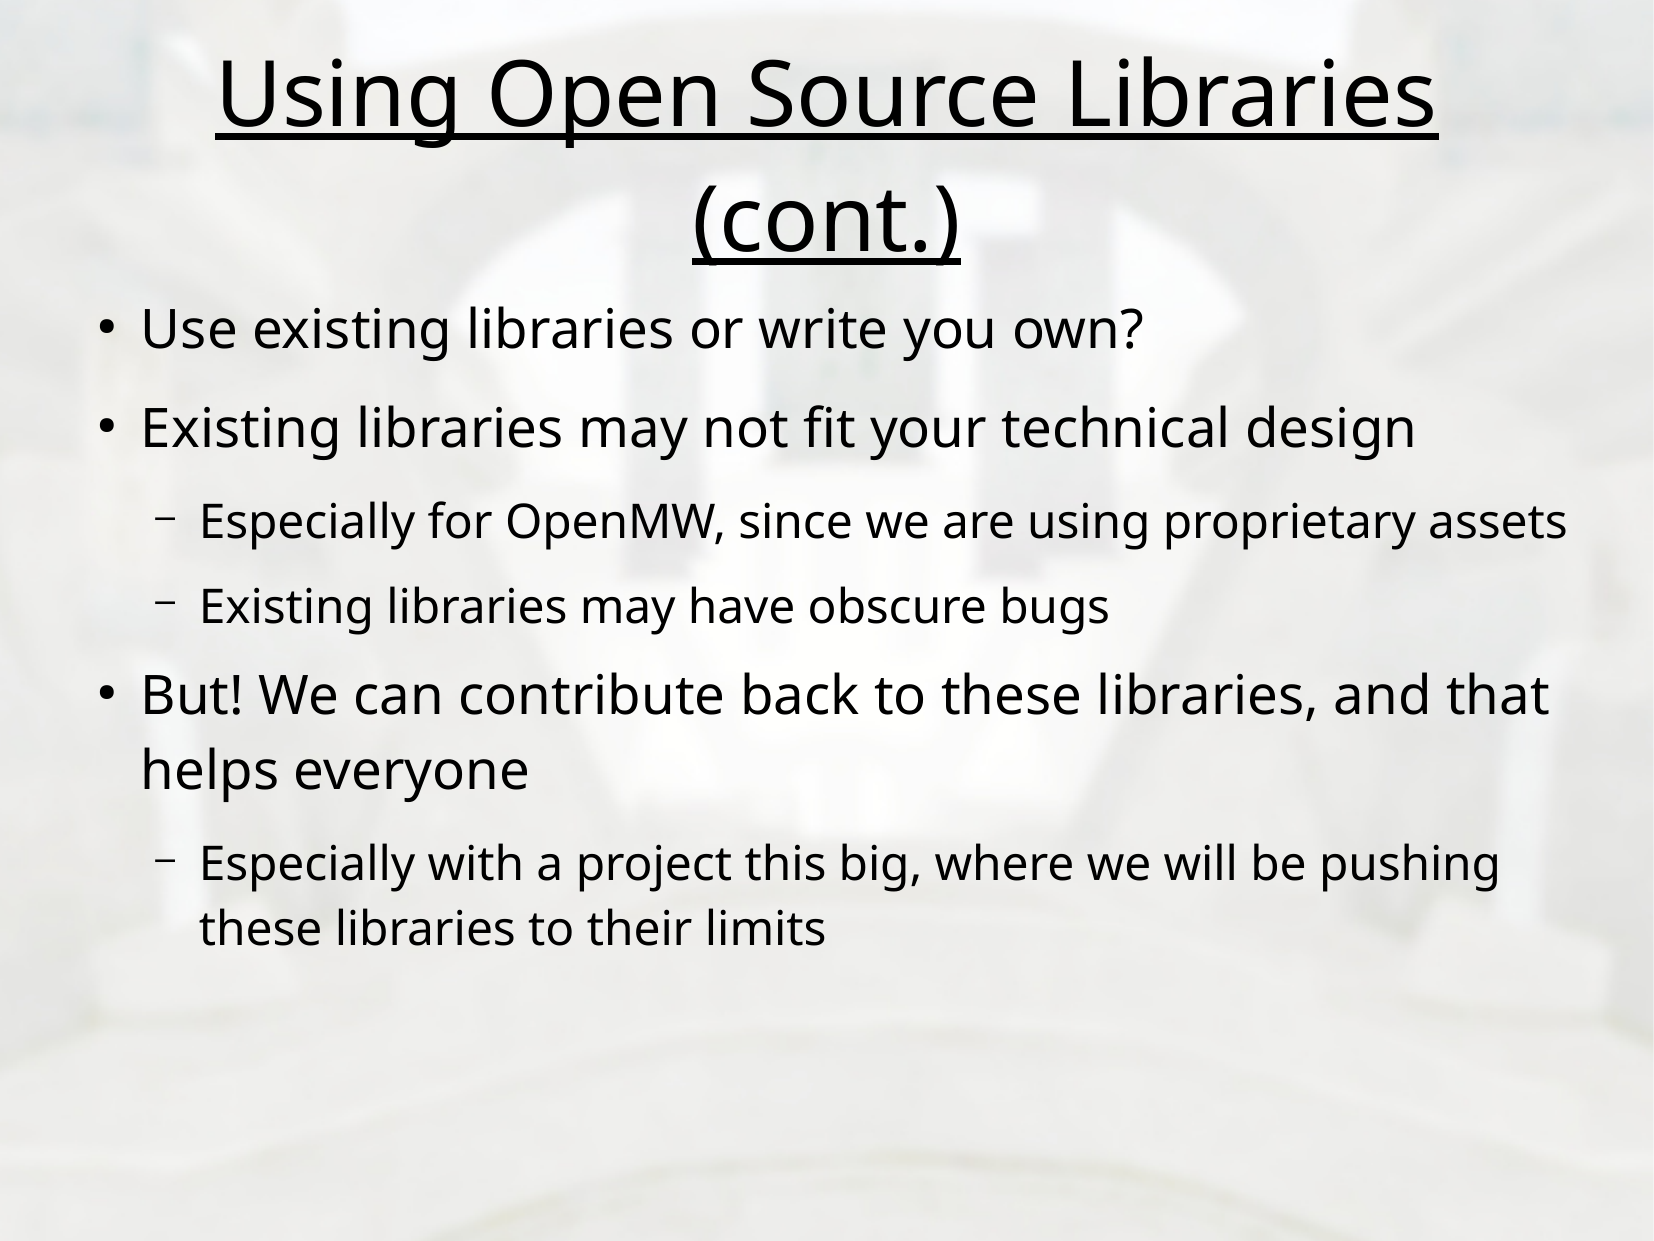

# Using Open Source Libraries (cont.)
Use existing libraries or write you own?
Existing libraries may not fit your technical design
Especially for OpenMW, since we are using proprietary assets
Existing libraries may have obscure bugs
But! We can contribute back to these libraries, and that helps everyone
Especially with a project this big, where we will be pushing these libraries to their limits